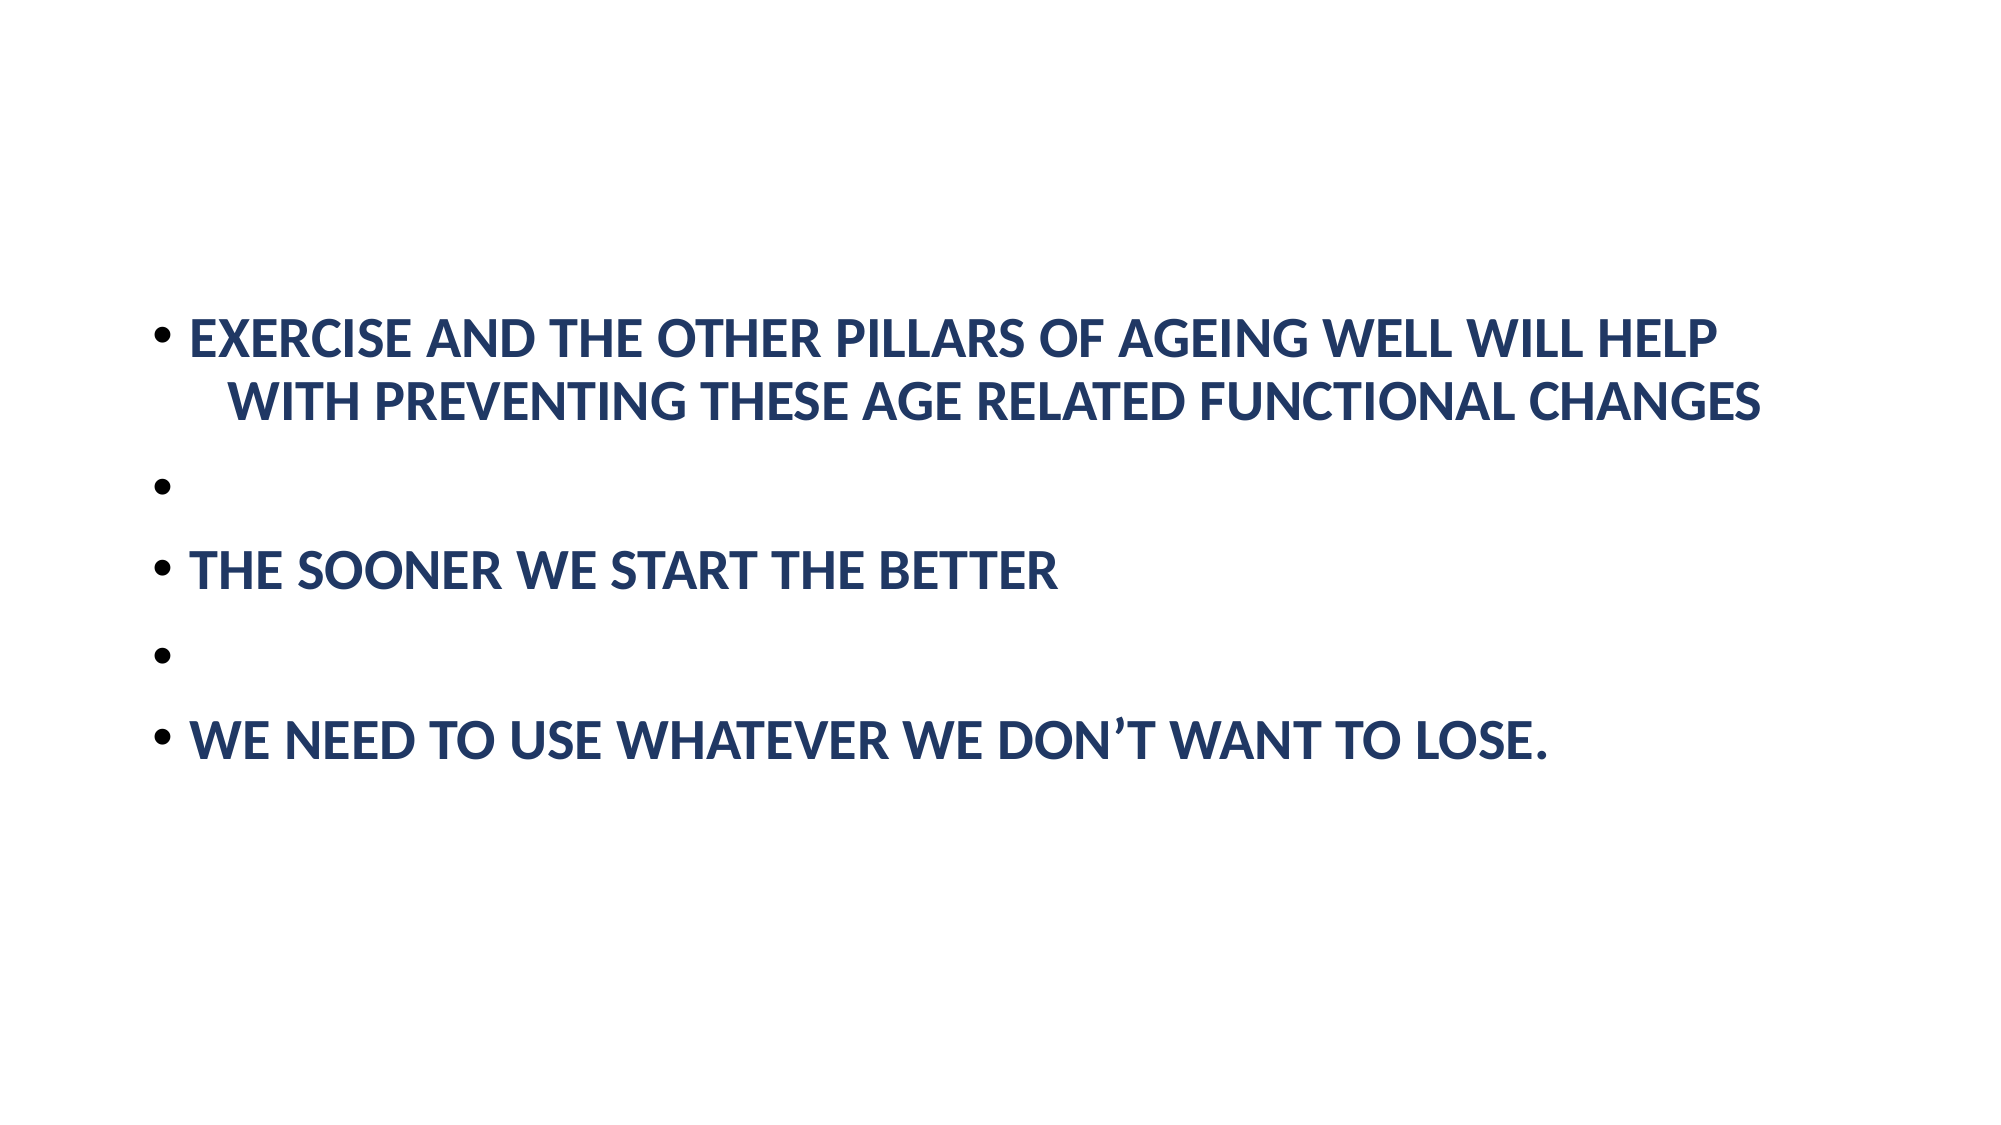

# EXERCISE AND THE OTHER PILLARS OF AGEING WELL WILL HELP WITH PREVENTING THESE AGE RELATED FUNCTIONAL CHANGES
THE SOONER WE START THE BETTER
WE NEED TO USE WHATEVER WE DON’T WANT TO LOSE.